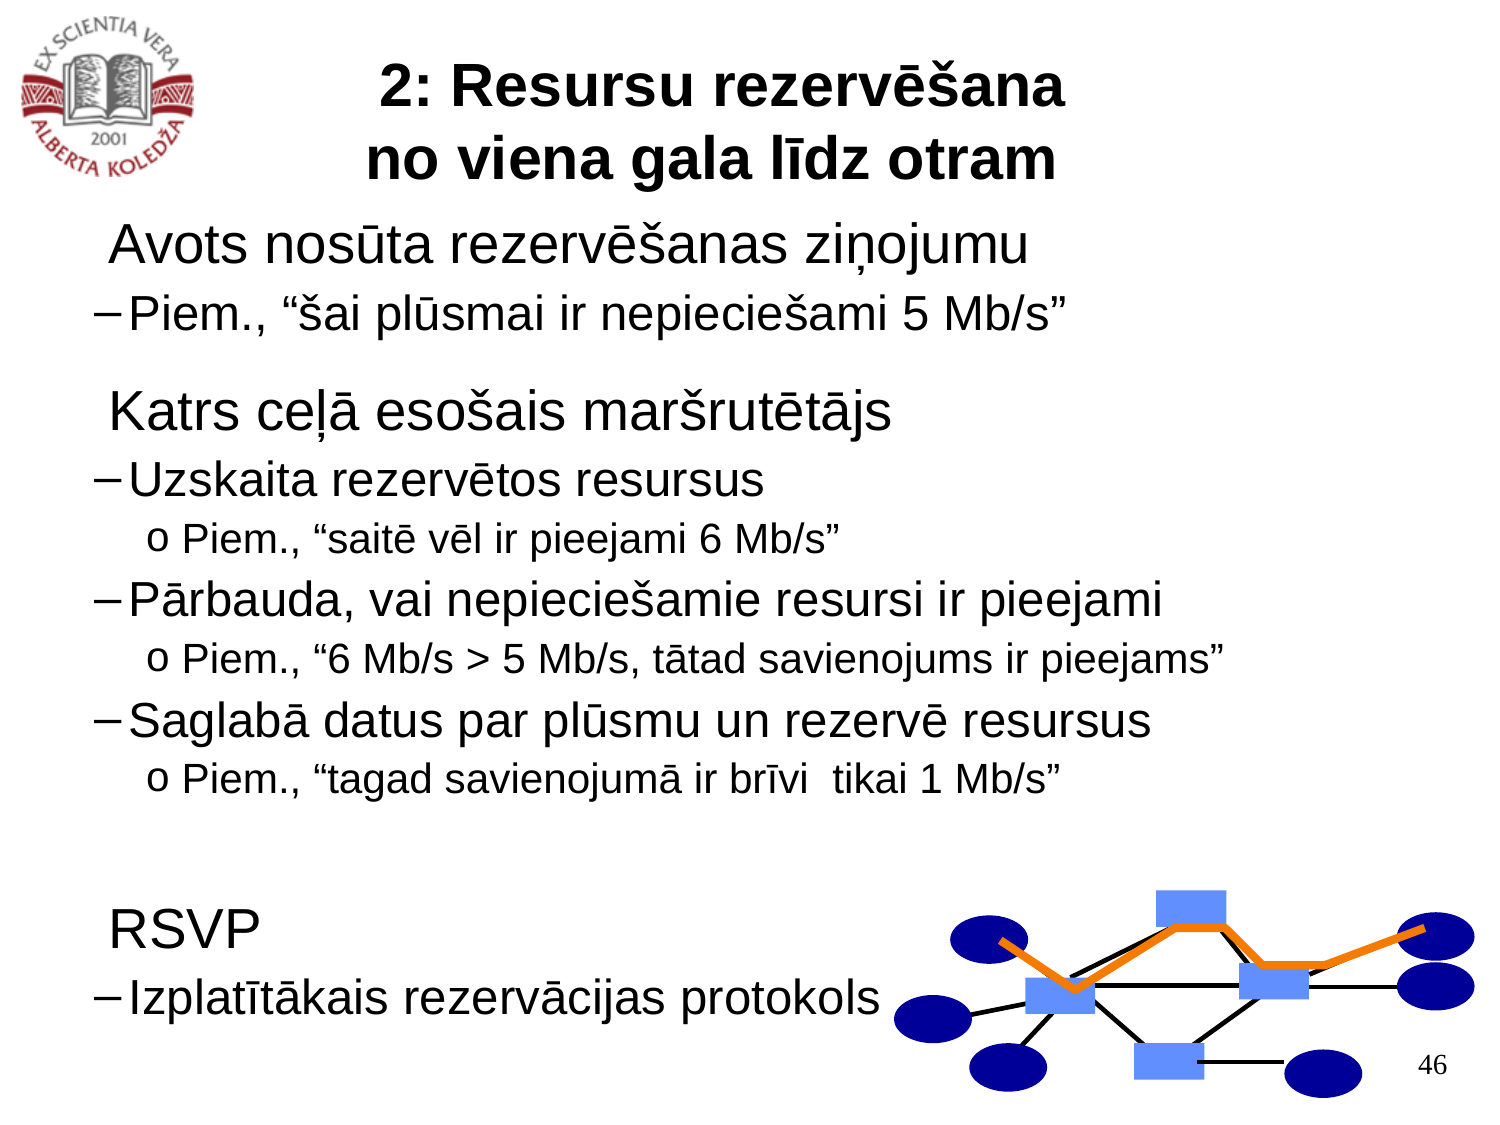

# 2: Resursu rezervēšana no viena gala līdz otram
Avots nosūta rezervēšanas ziņojumu
Piem., “šai plūsmai ir nepieciešami 5 Mb/s”
Katrs ceļā esošais maršrutētājs
Uzskaita rezervētos resursus
Piem., “saitē vēl ir pieejami 6 Mb/s”
Pārbauda, vai nepieciešamie resursi ir pieejami
Piem., “6 Mb/s > 5 Mb/s, tātad savienojums ir pieejams”
Saglabā datus par plūsmu un rezervē resursus
Piem., “tagad savienojumā ir brīvi tikai 1 Mb/s”
RSVP
Izplatītākais rezervācijas protokols